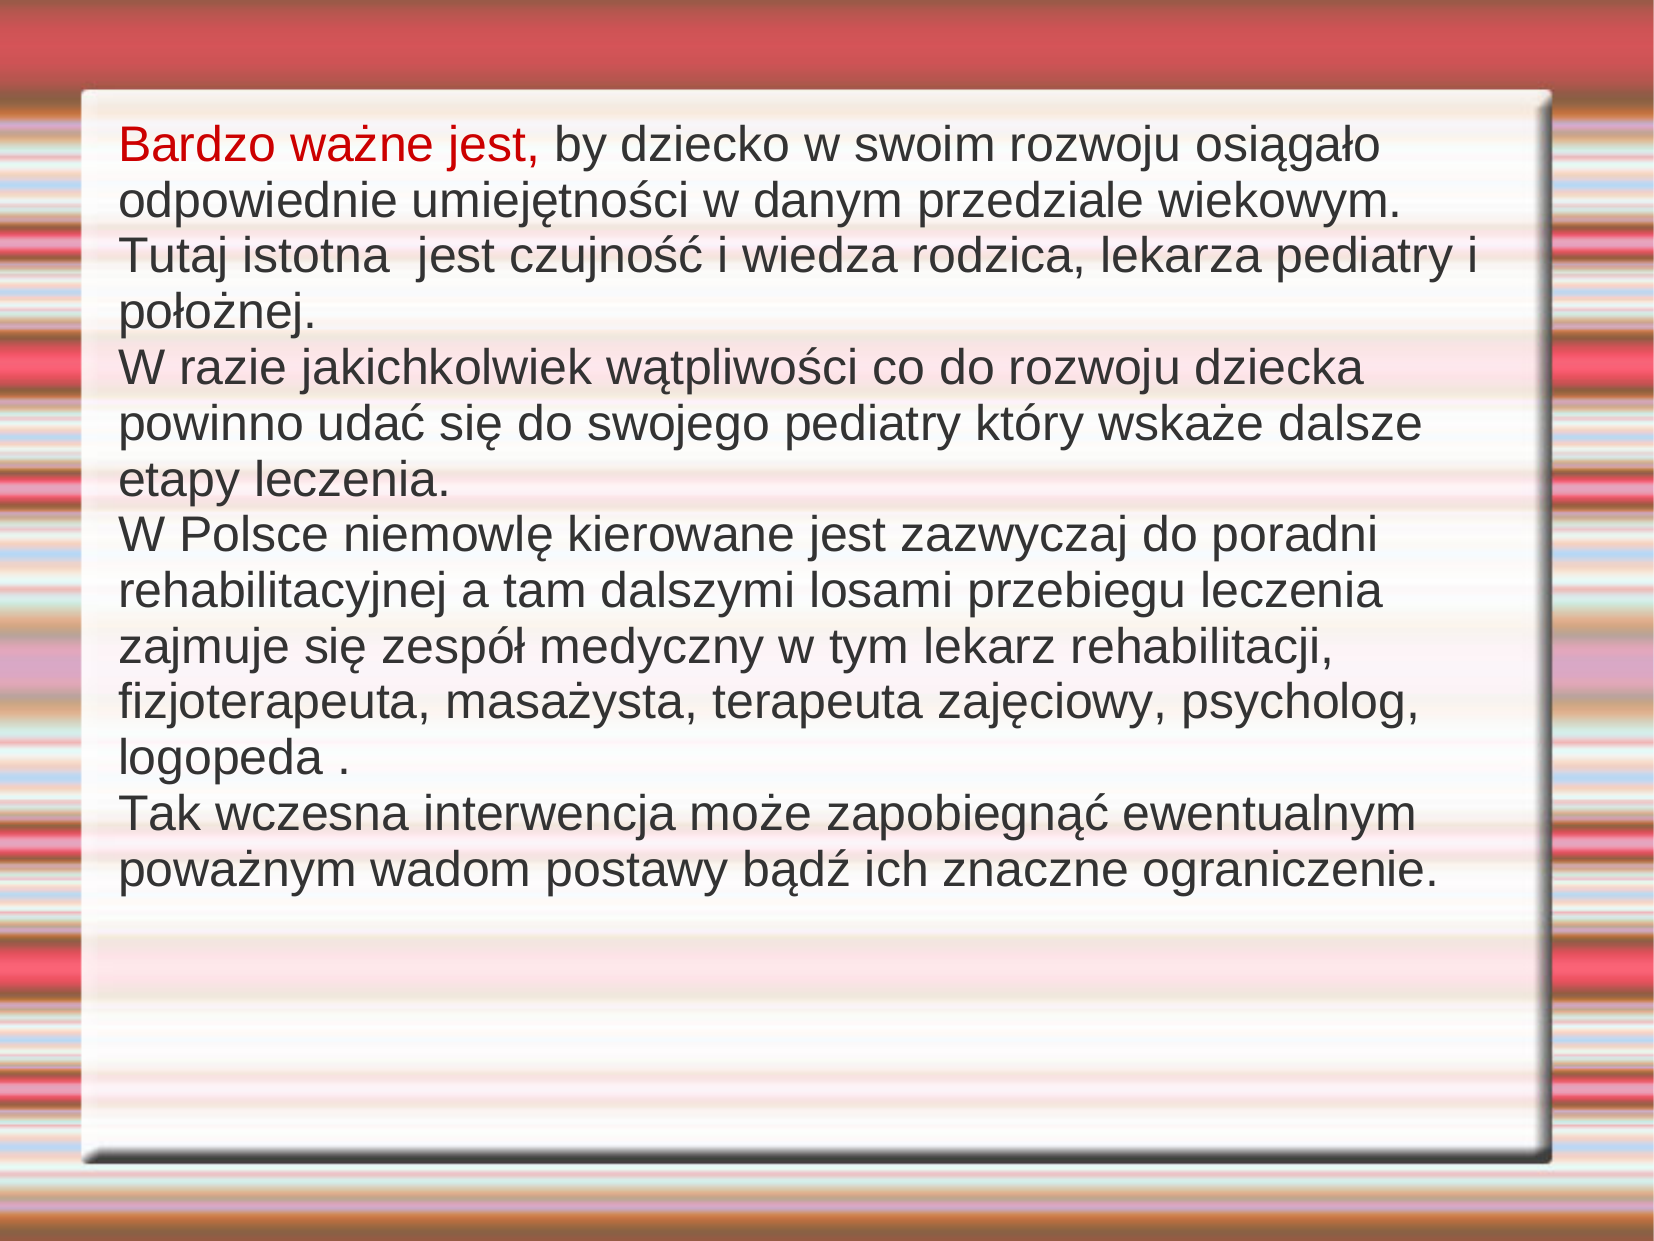

#
Bardzo ważne jest, by dziecko w swoim rozwoju osiągało odpowiednie umiejętności w danym przedziale wiekowym. Tutaj istotna jest czujność i wiedza rodzica, lekarza pediatry i położnej.
W razie jakichkolwiek wątpliwości co do rozwoju dziecka powinno udać się do swojego pediatry który wskaże dalsze etapy leczenia.
W Polsce niemowlę kierowane jest zazwyczaj do poradni rehabilitacyjnej a tam dalszymi losami przebiegu leczenia zajmuje się zespół medyczny w tym lekarz rehabilitacji, fizjoterapeuta, masażysta, terapeuta zajęciowy, psycholog, logopeda .
Tak wczesna interwencja może zapobiegnąć ewentualnym poważnym wadom postawy bądź ich znaczne ograniczenie.